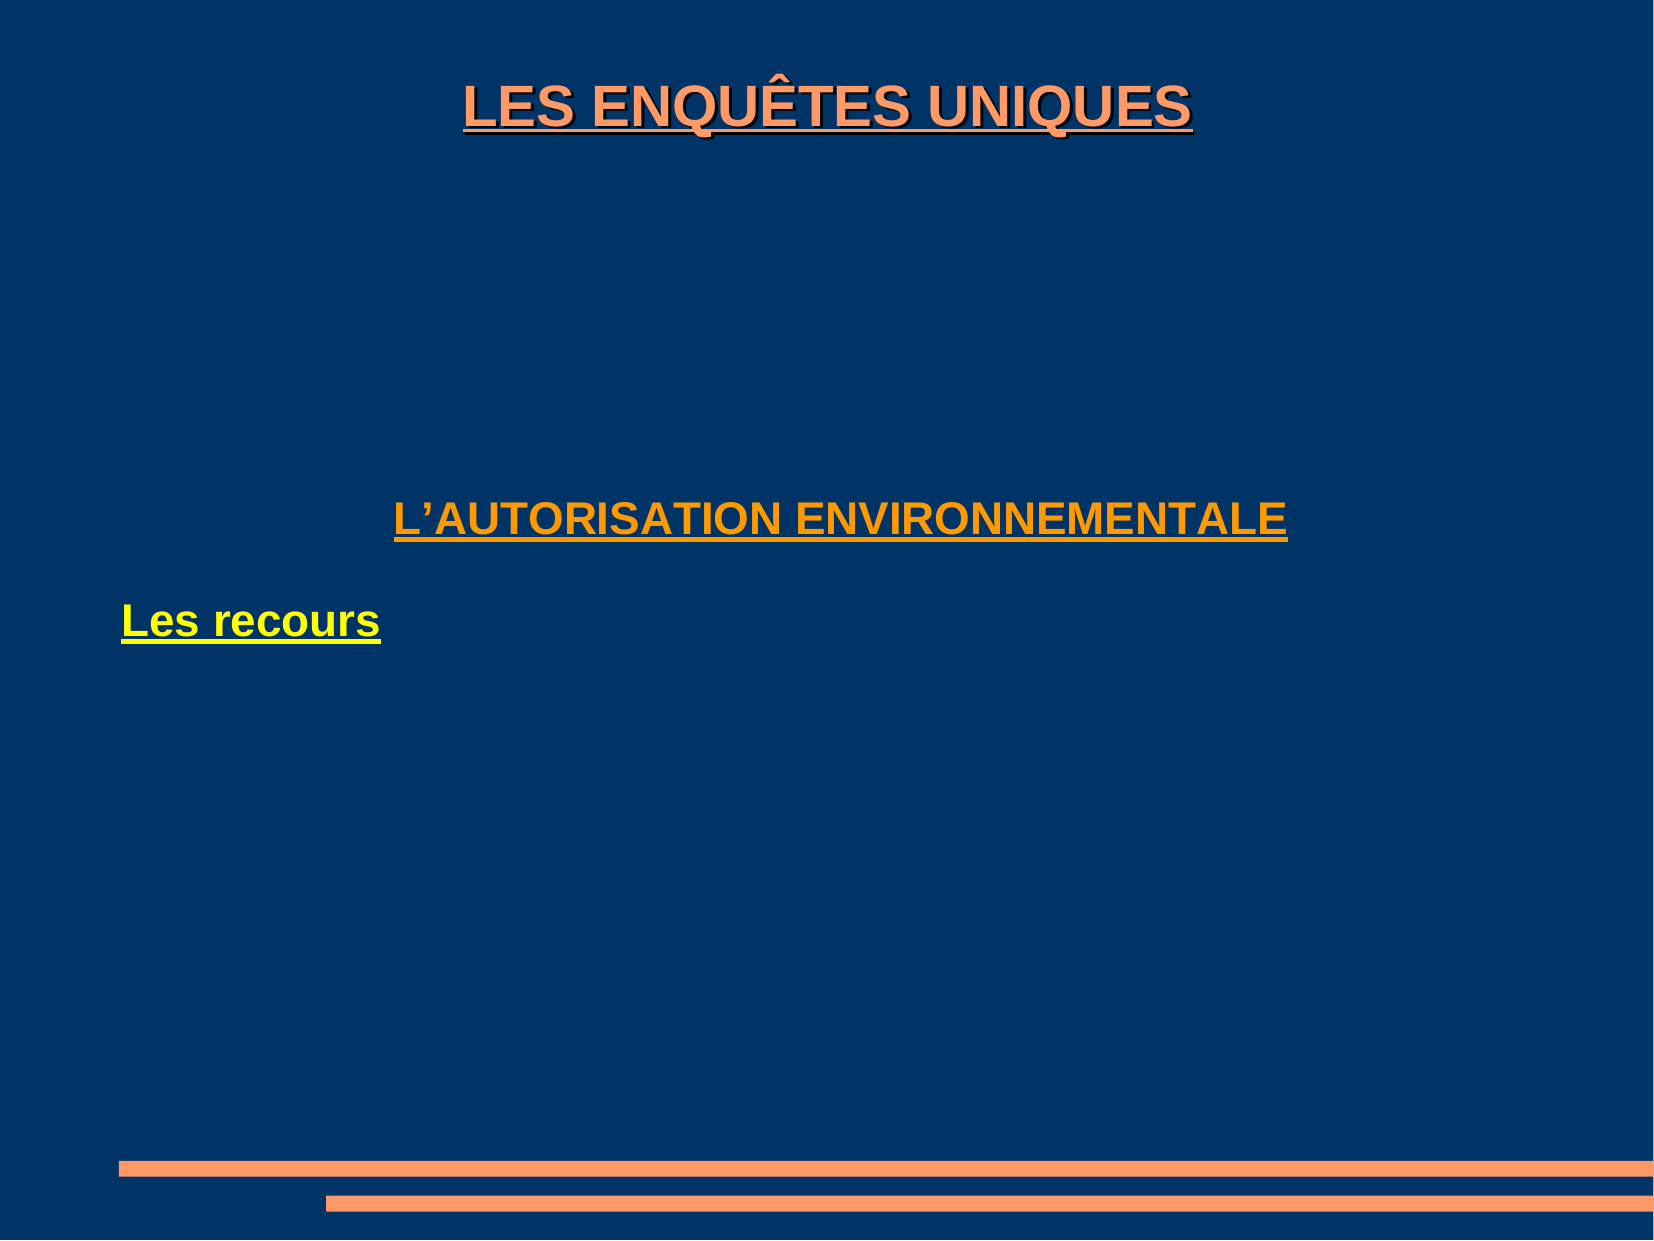

# LES ENQUÊTES UNIQUES
L’AUTORISATION ENVIRONNEMENTALE
Les recours